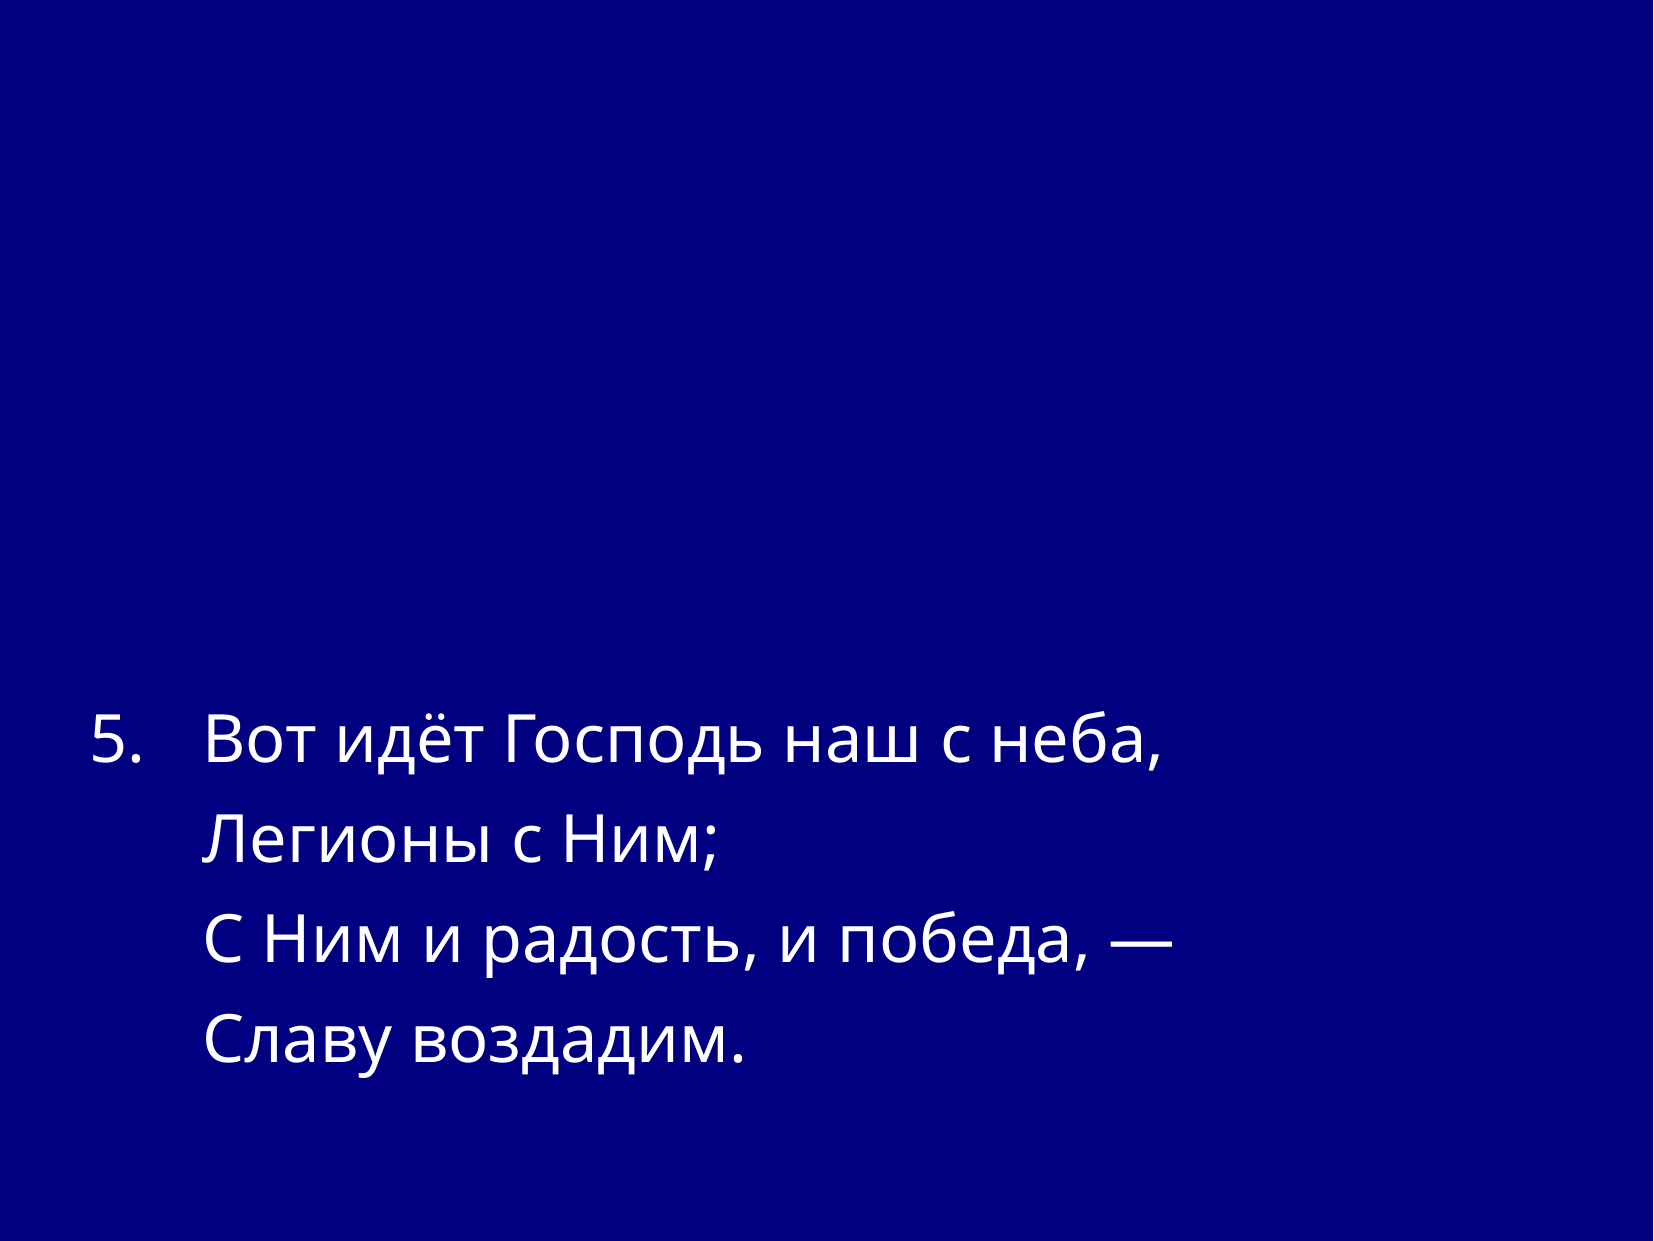

5.	Вот идёт Господь наш с неба,
	Легионы с Ним;
	С Ним и радость, и победа, —
	Славу воздадим.